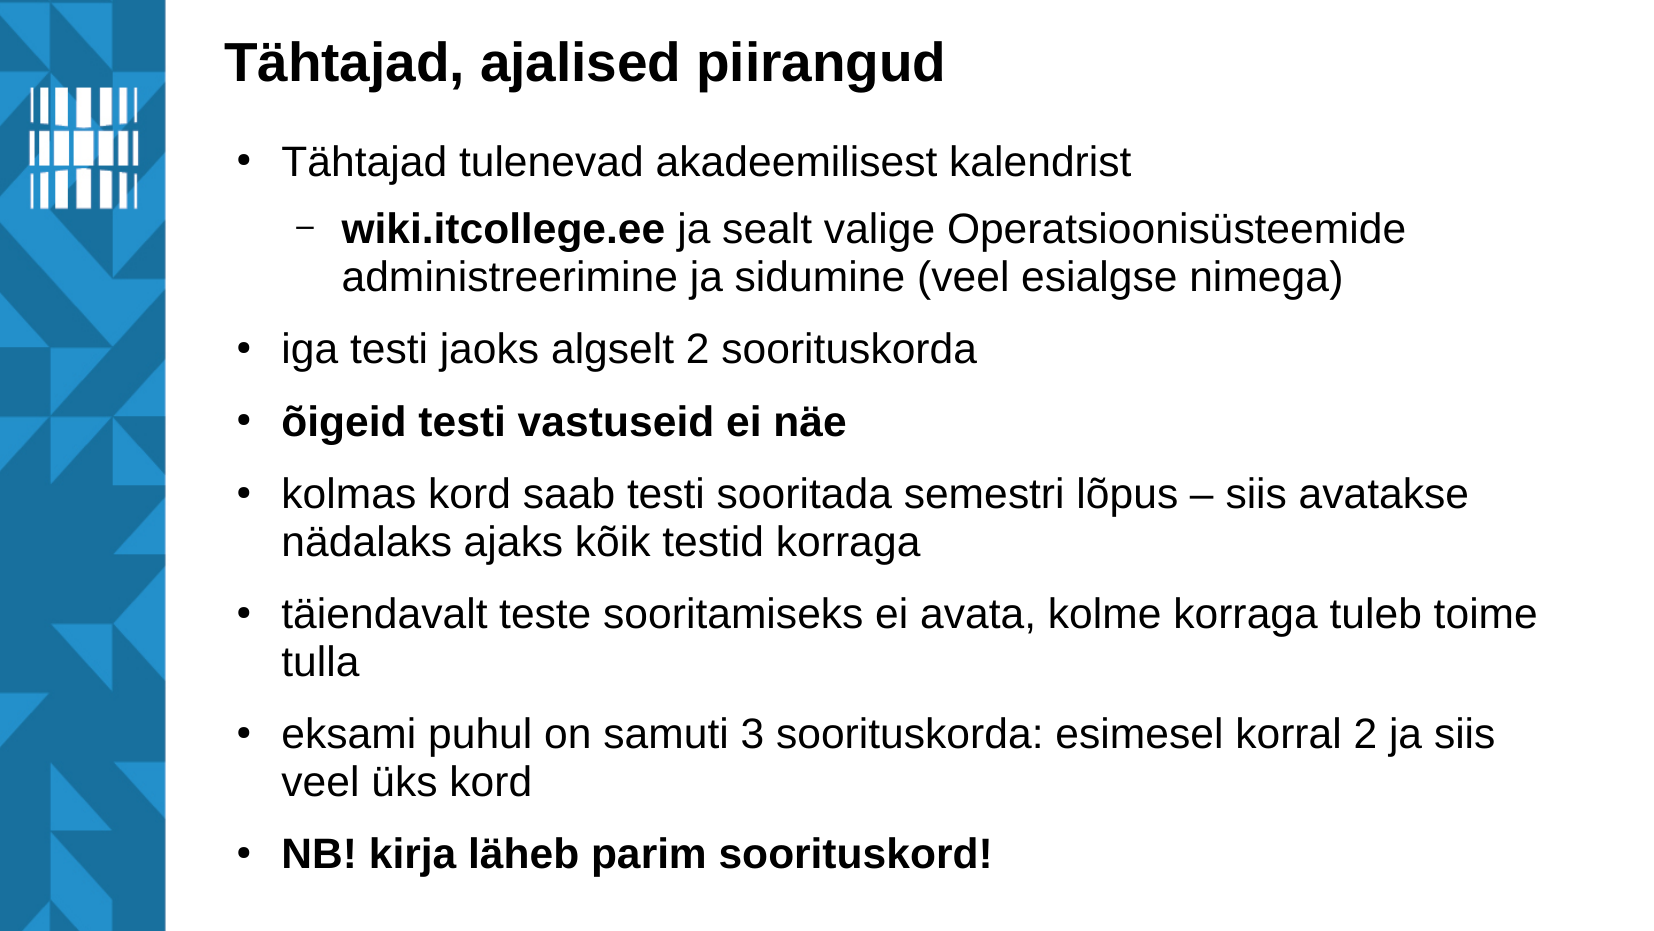

# Tähtajad, ajalised piirangud
Tähtajad tulenevad akadeemilisest kalendrist
wiki.itcollege.ee ja sealt valige Operatsioonisüsteemide administreerimine ja sidumine (veel esialgse nimega)
iga testi jaoks algselt 2 soorituskorda
õigeid testi vastuseid ei näe
kolmas kord saab testi sooritada semestri lõpus – siis avatakse nädalaks ajaks kõik testid korraga
täiendavalt teste sooritamiseks ei avata, kolme korraga tuleb toime tulla
eksami puhul on samuti 3 soorituskorda: esimesel korral 2 ja siis veel üks kord
NB! kirja läheb parim soorituskord!
10